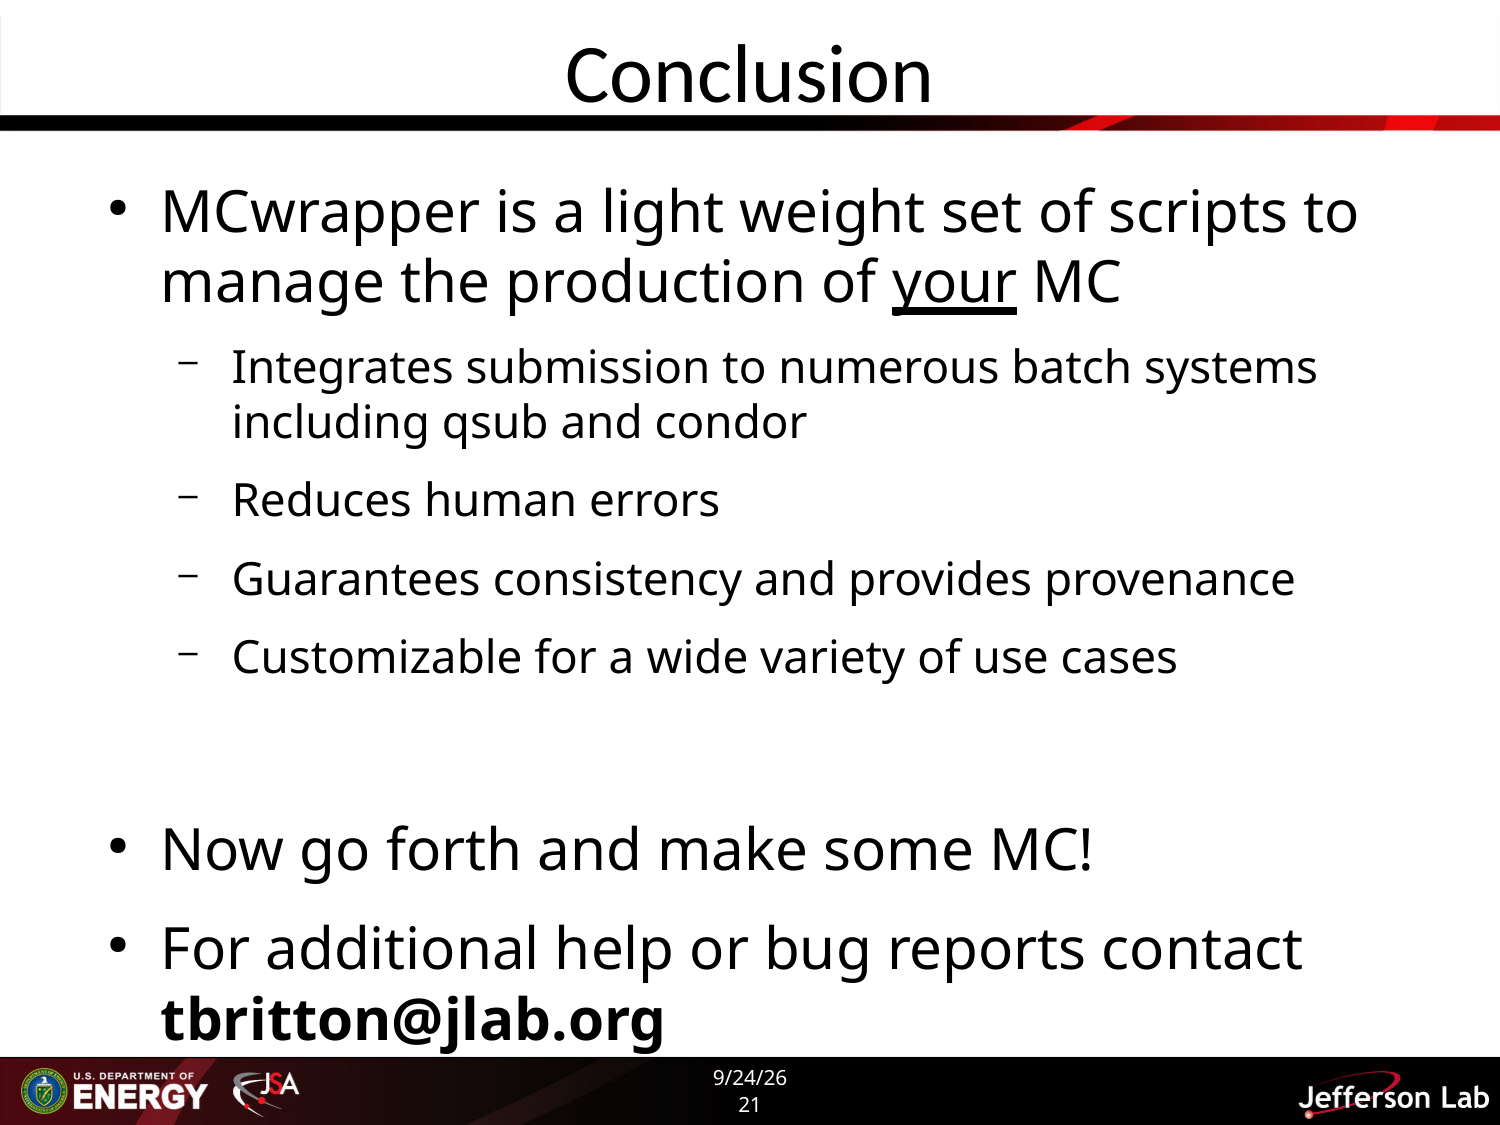

# Conclusion
MCwrapper is a light weight set of scripts to manage the production of your MC
Integrates submission to numerous batch systems including qsub and condor
Reduces human errors
Guarantees consistency and provides provenance
Customizable for a wide variety of use cases
Now go forth and make some MC!
For additional help or bug reports contact tbritton@jlab.org